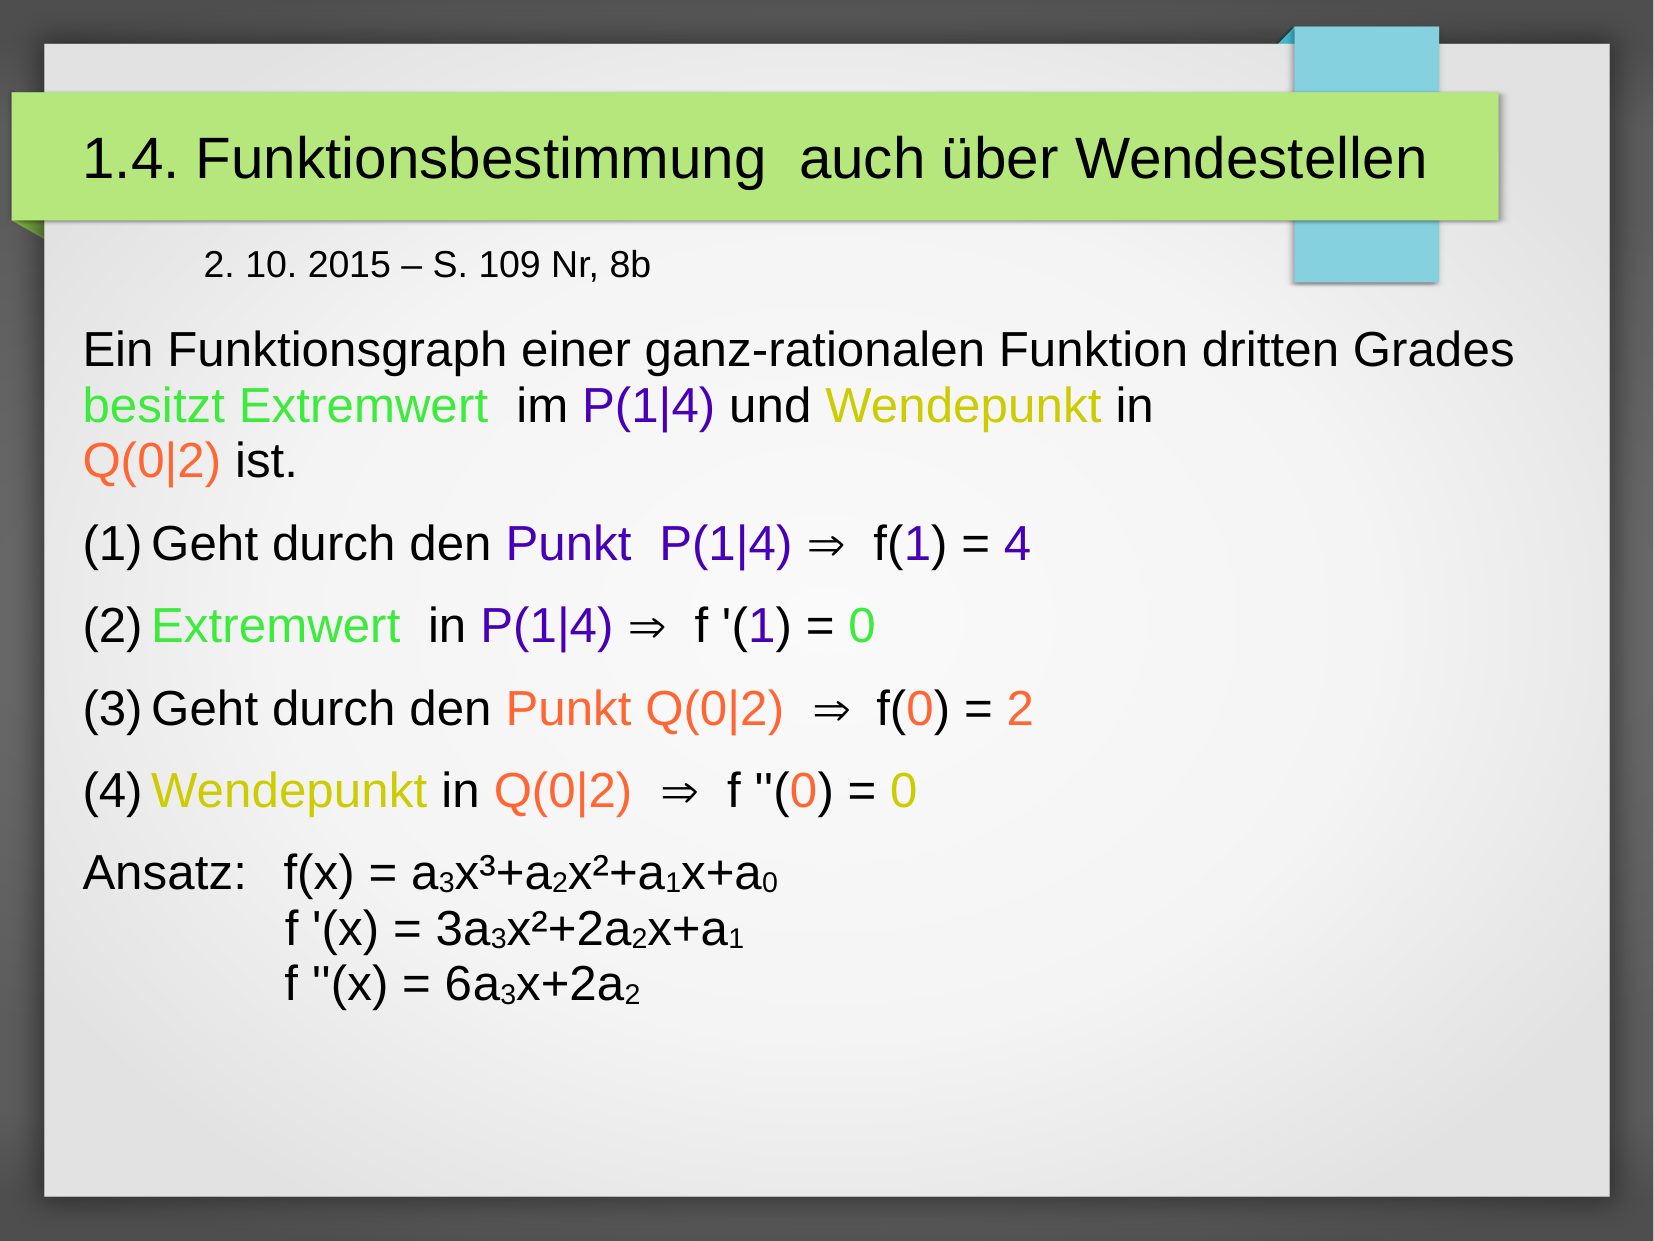

# 1.4. Funktionsbestimmung auch über Wendestellen
2. 10. 2015 – S. 109 Nr, 8b
Ein Funktionsgraph einer ganz-rationalen Funktion dritten Grades besitzt Extremwert im P(1|4) und Wendepunkt in
Q(0|2) ist.
 Geht durch den Punkt P(1|4) ⇒ f(1) = 4
 Extremwert in P(1|4) ⇒ f '(1) = 0
 Geht durch den Punkt Q(0|2) ⇒ f(0) = 2
 Wendepunkt in Q(0|2) ⇒ f ''(0) = 0
Ansatz: 			f(x) = a3x³+a2x²+a1x+a0
 f '(x) = 3a3x²+2a2x+a1
					 f ''(x) = 6a3x+2a2